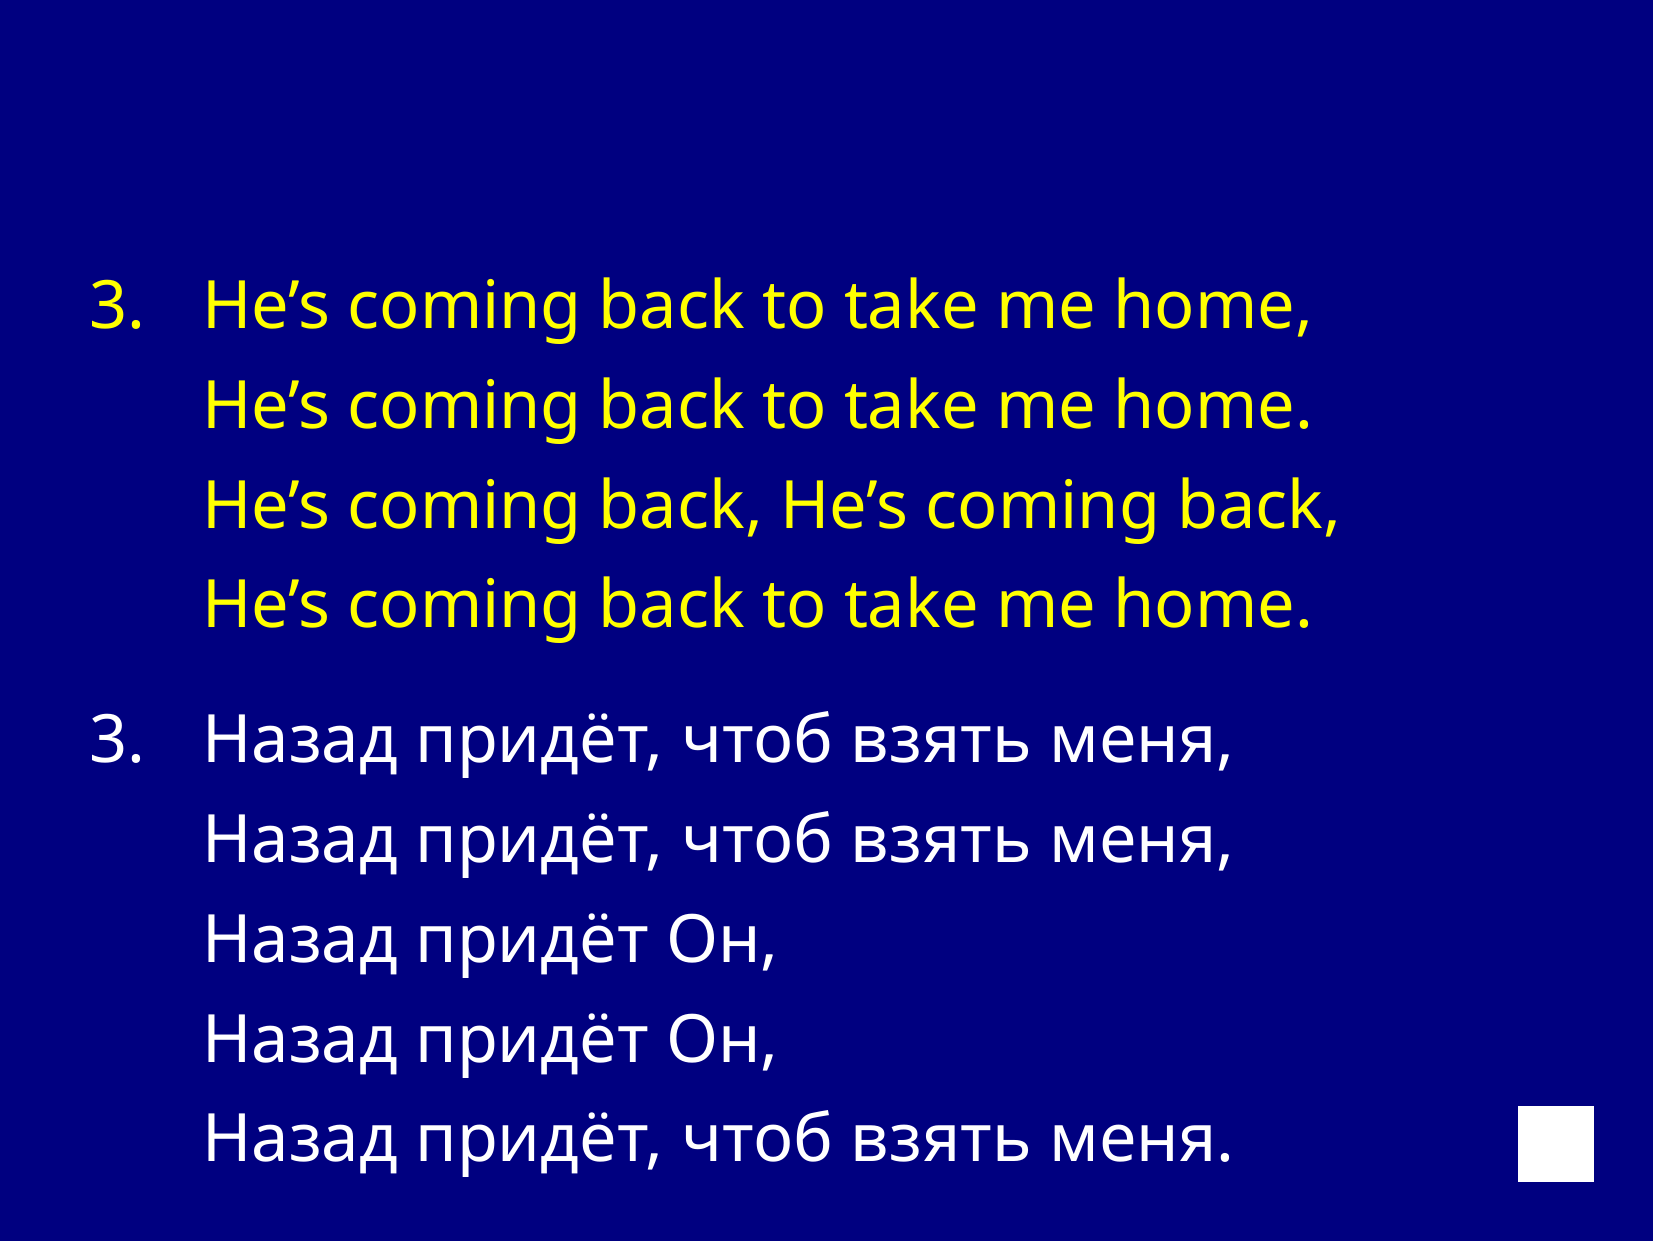

3.	He’s coming back to take me home,
	He’s coming back to take me home.
	He’s coming back, He’s coming back,
	He’s coming back to take me home.
3.	Назад придёт, чтоб взять меня,
	Назад придёт, чтоб взять меня,
	Назад придёт Он,
	Назад придёт Он,
	Назад придёт, чтоб взять меня.